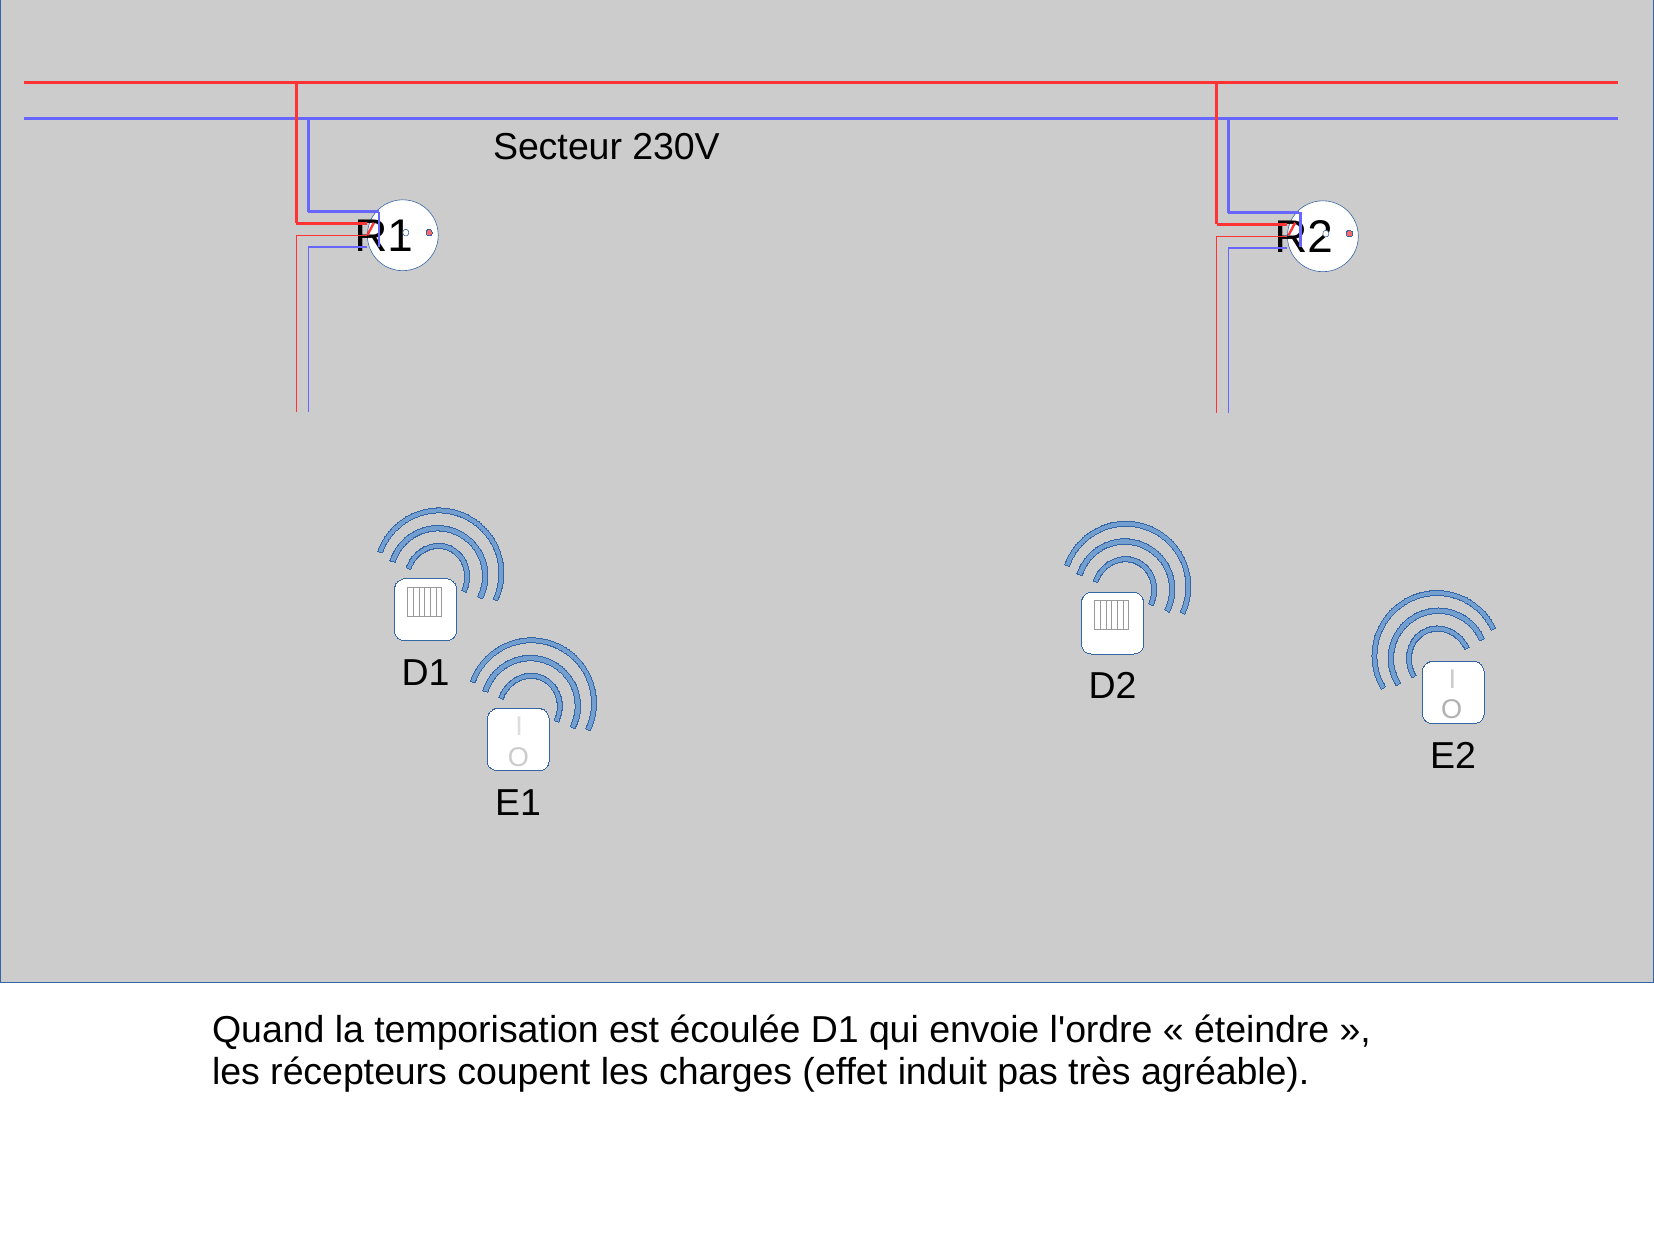

Secteur 230V
R1
R2
D1
D2
 I
O
E2
E1
 I
O
Quand la temporisation est écoulée D1 qui envoie l'ordre « éteindre »,
les récepteurs coupent les charges (effet induit pas très agréable).